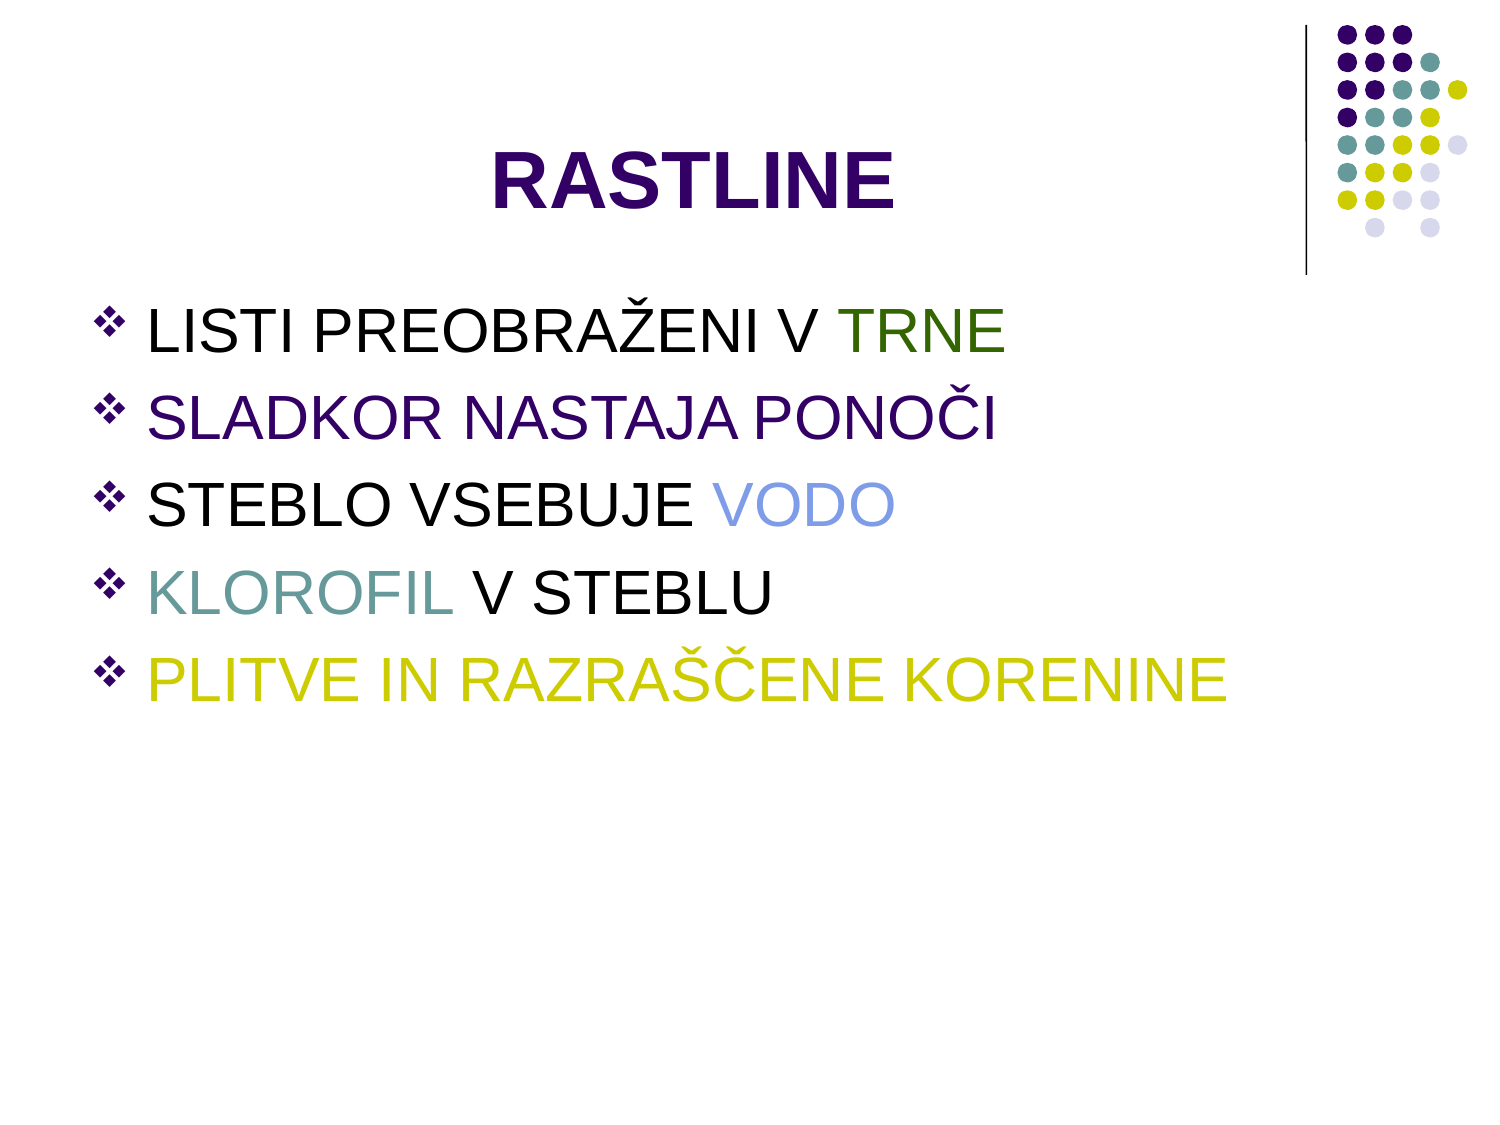

# RASTLINE
LISTI PREOBRAŽENI V TRNE
SLADKOR NASTAJA PONOČI
STEBLO VSEBUJE VODO
KLOROFIL V STEBLU
PLITVE IN RAZRAŠČENE KORENINE